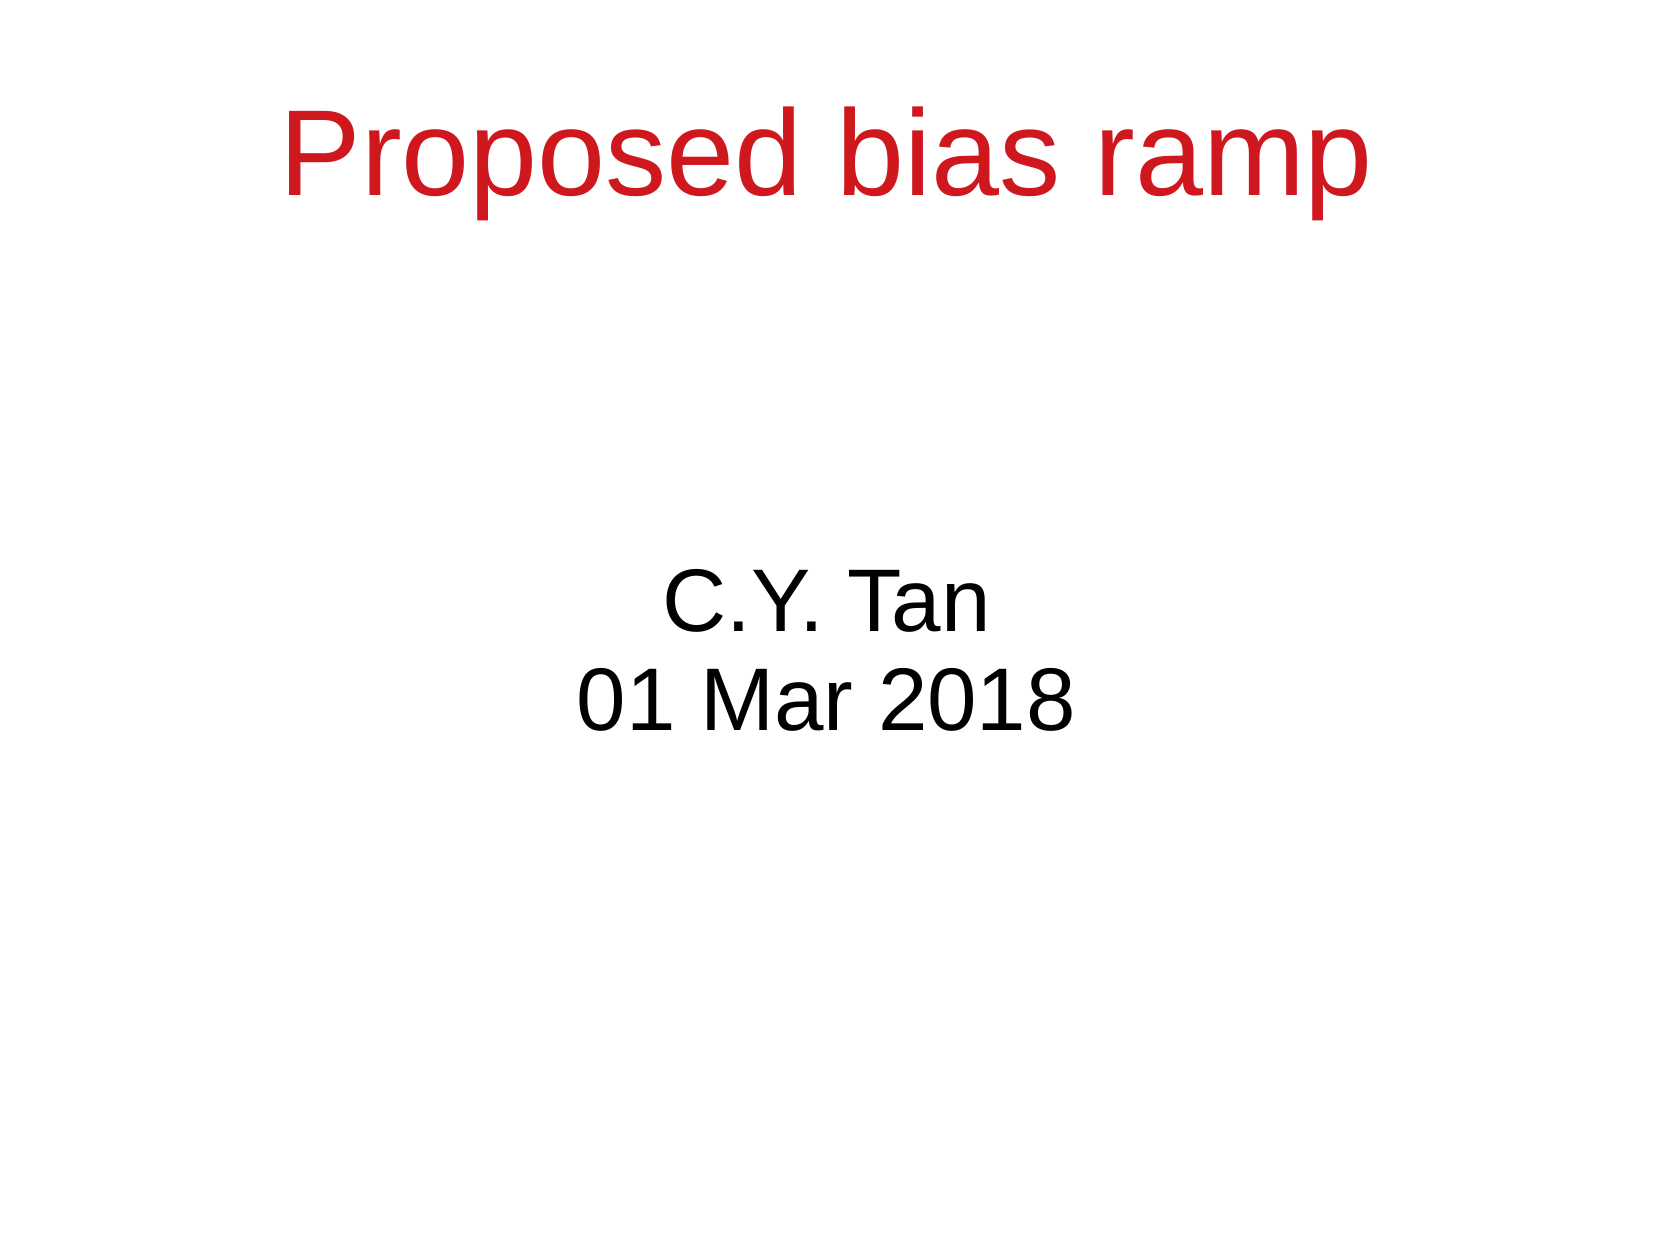

# Proposed bias ramp
C.Y. Tan
01 Mar 2018